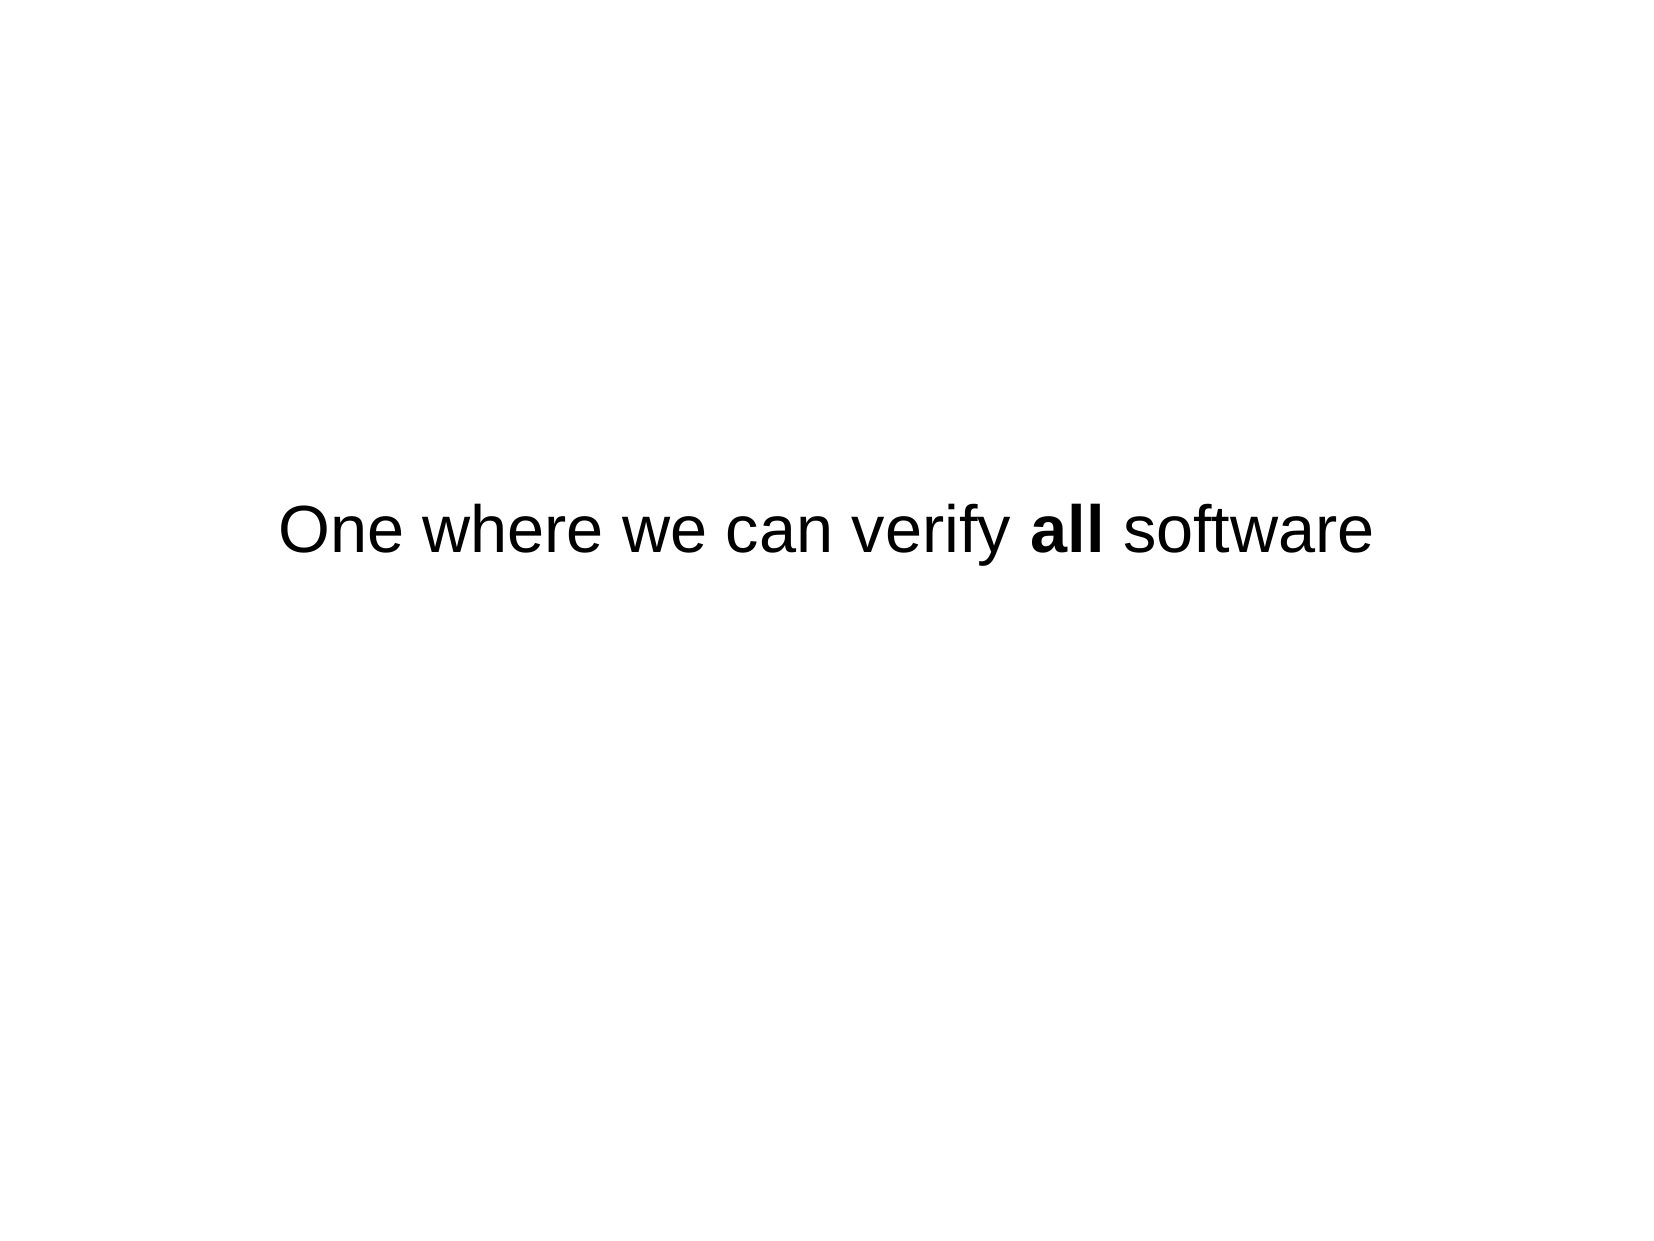

# One where we can verify all software